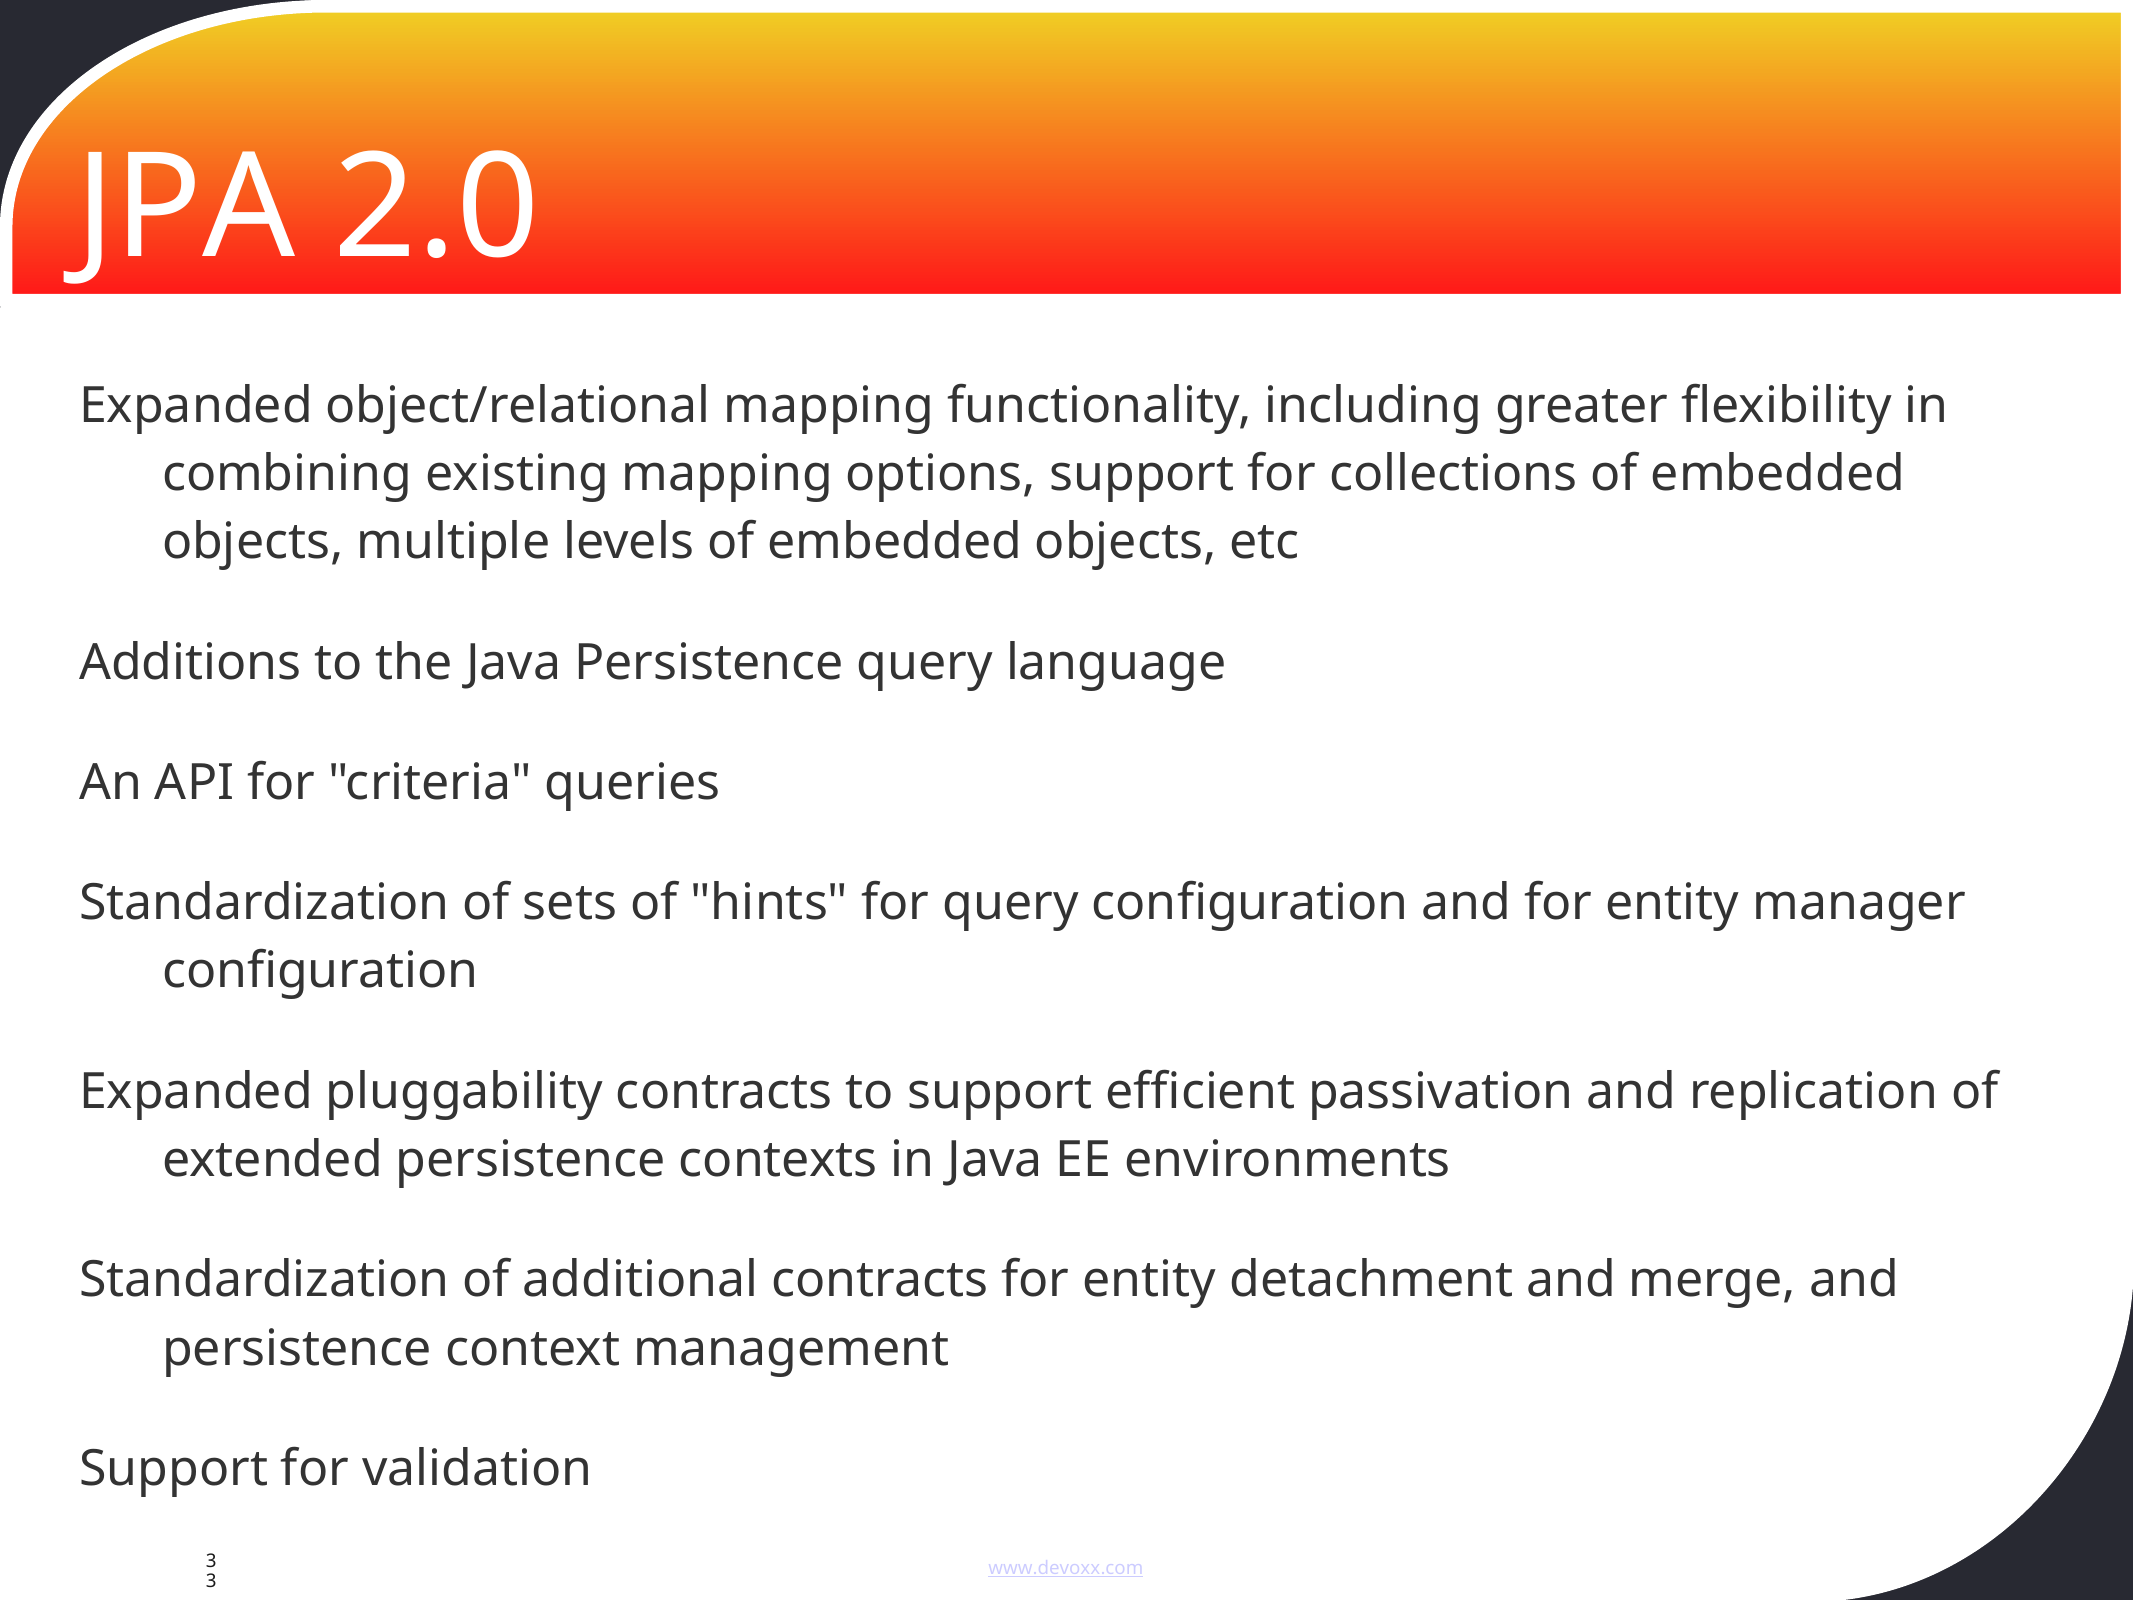

JPA 2.0
# Expanded object/relational mapping functionality, including greater flexibility in combining existing mapping options, support for collections of embedded objects, multiple levels of embedded objects, etc
Additions to the Java Persistence query language
An API for "criteria" queries
Standardization of sets of "hints" for query configuration and for entity manager configuration
Expanded pluggability contracts to support efficient passivation and replication of extended persistence contexts in Java EE environments
Standardization of additional contracts for entity detachment and merge, and persistence context management
Support for validation
33